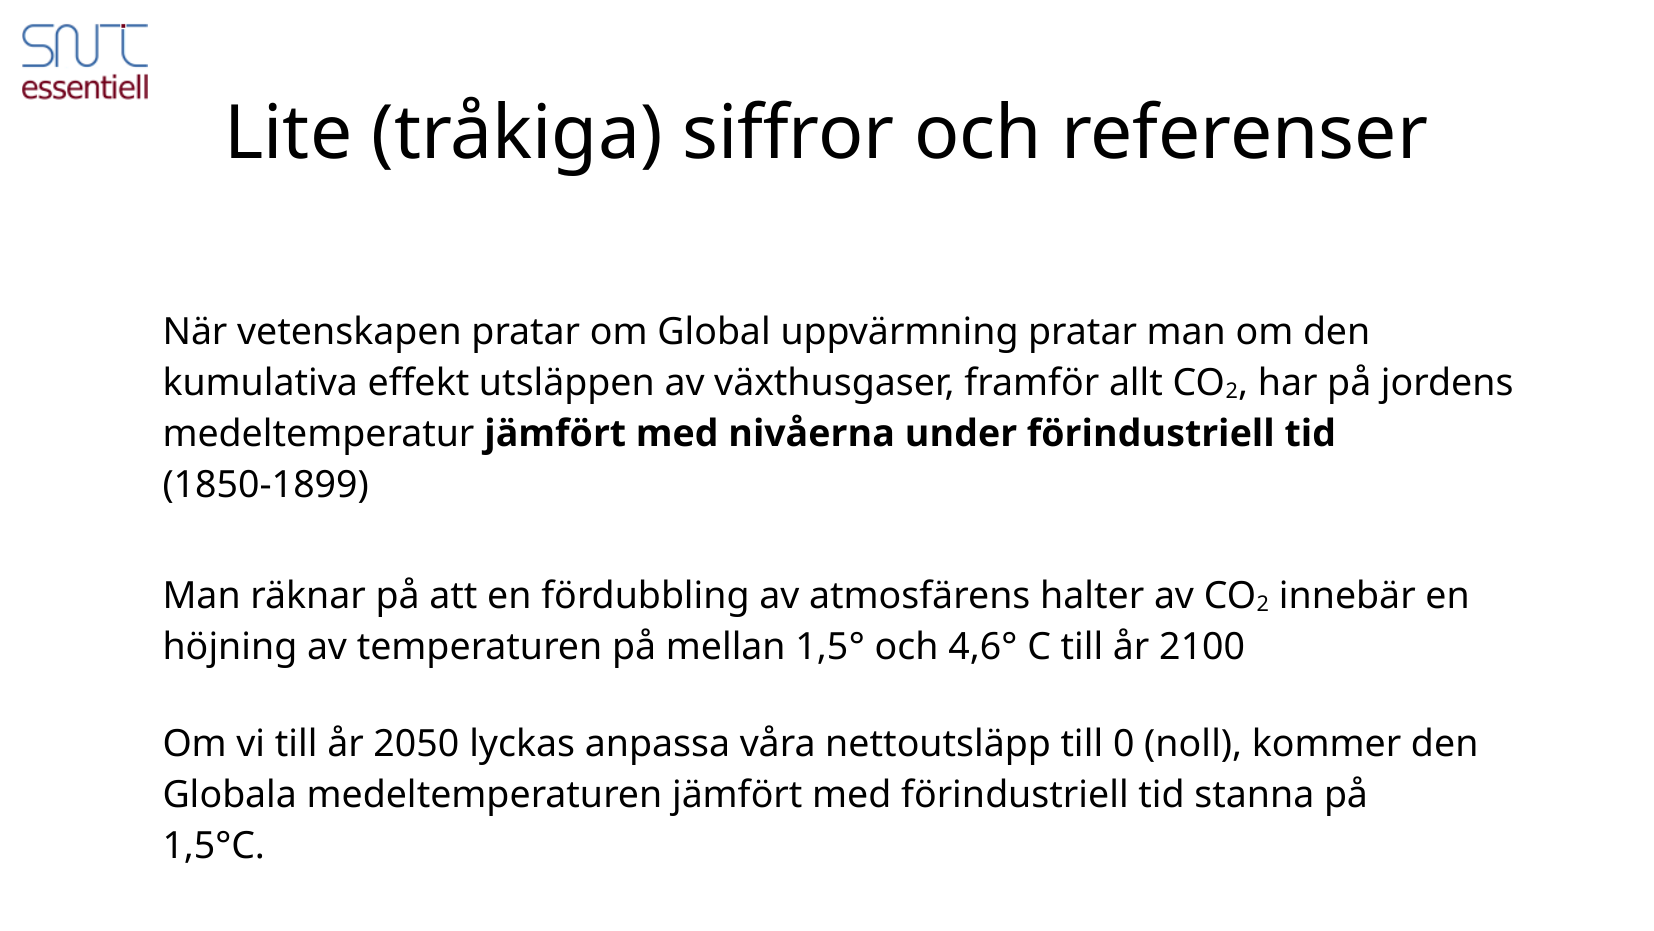

# Lite (tråkiga) siffror och referenser
När vetenskapen pratar om Global uppvärmning pratar man om den kumulativa effekt utsläppen av växthusgaser, framför allt CO2, har på jordens medeltemperatur jämfört med nivåerna under förindustriell tid
(1850-1899)
Man räknar på att en fördubbling av atmosfärens halter av CO2 innebär en höjning av temperaturen på mellan 1,5° och 4,6° C till år 2100
Om vi till år 2050 lyckas anpassa våra nettoutsläpp till 0 (noll), kommer den Globala medeltemperaturen jämfört med förindustriell tid stanna på 1,5°C.